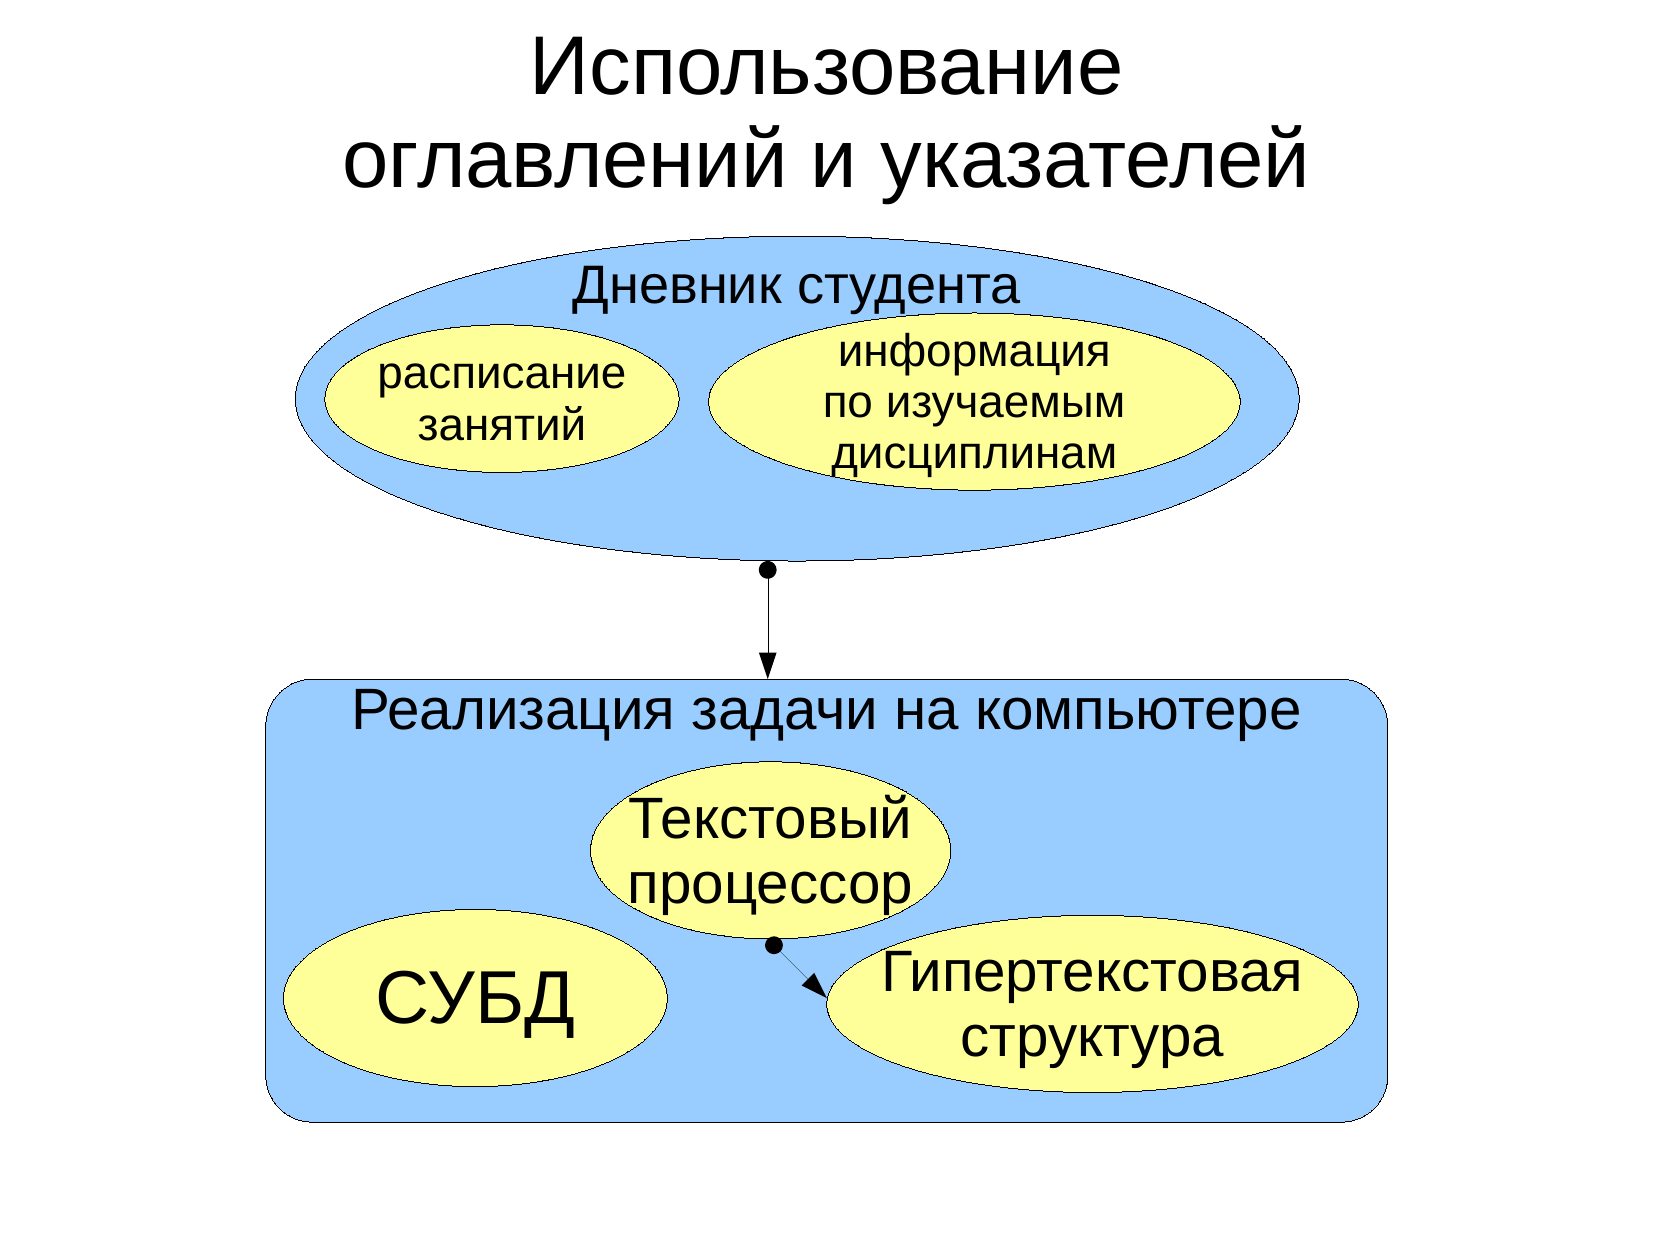

Использование
оглавлений и указателей
Дневник студента
информация
по изучаемым
дисциплинам
расписание
занятий
Реализация задачи на компьютере
Текстовый
процессор
СУБД
Гипертекстовая
структура